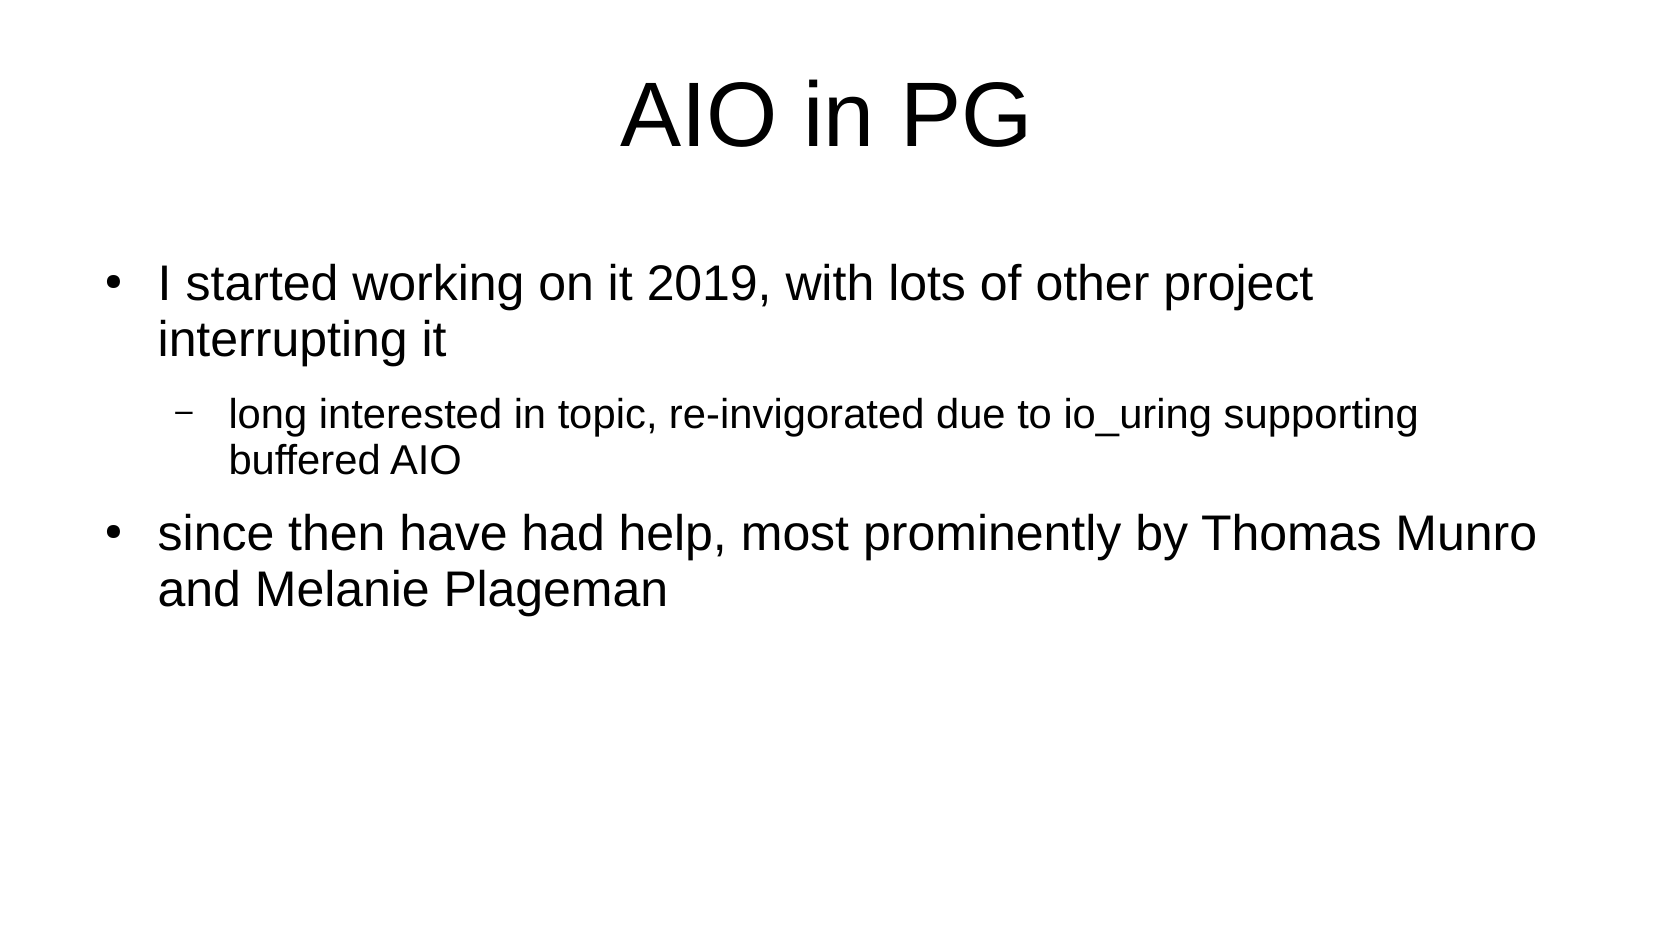

# AIO in PG
I started working on it 2019, with lots of other project interrupting it
long interested in topic, re-invigorated due to io_uring supporting buffered AIO
since then have had help, most prominently by Thomas Munro and Melanie Plageman